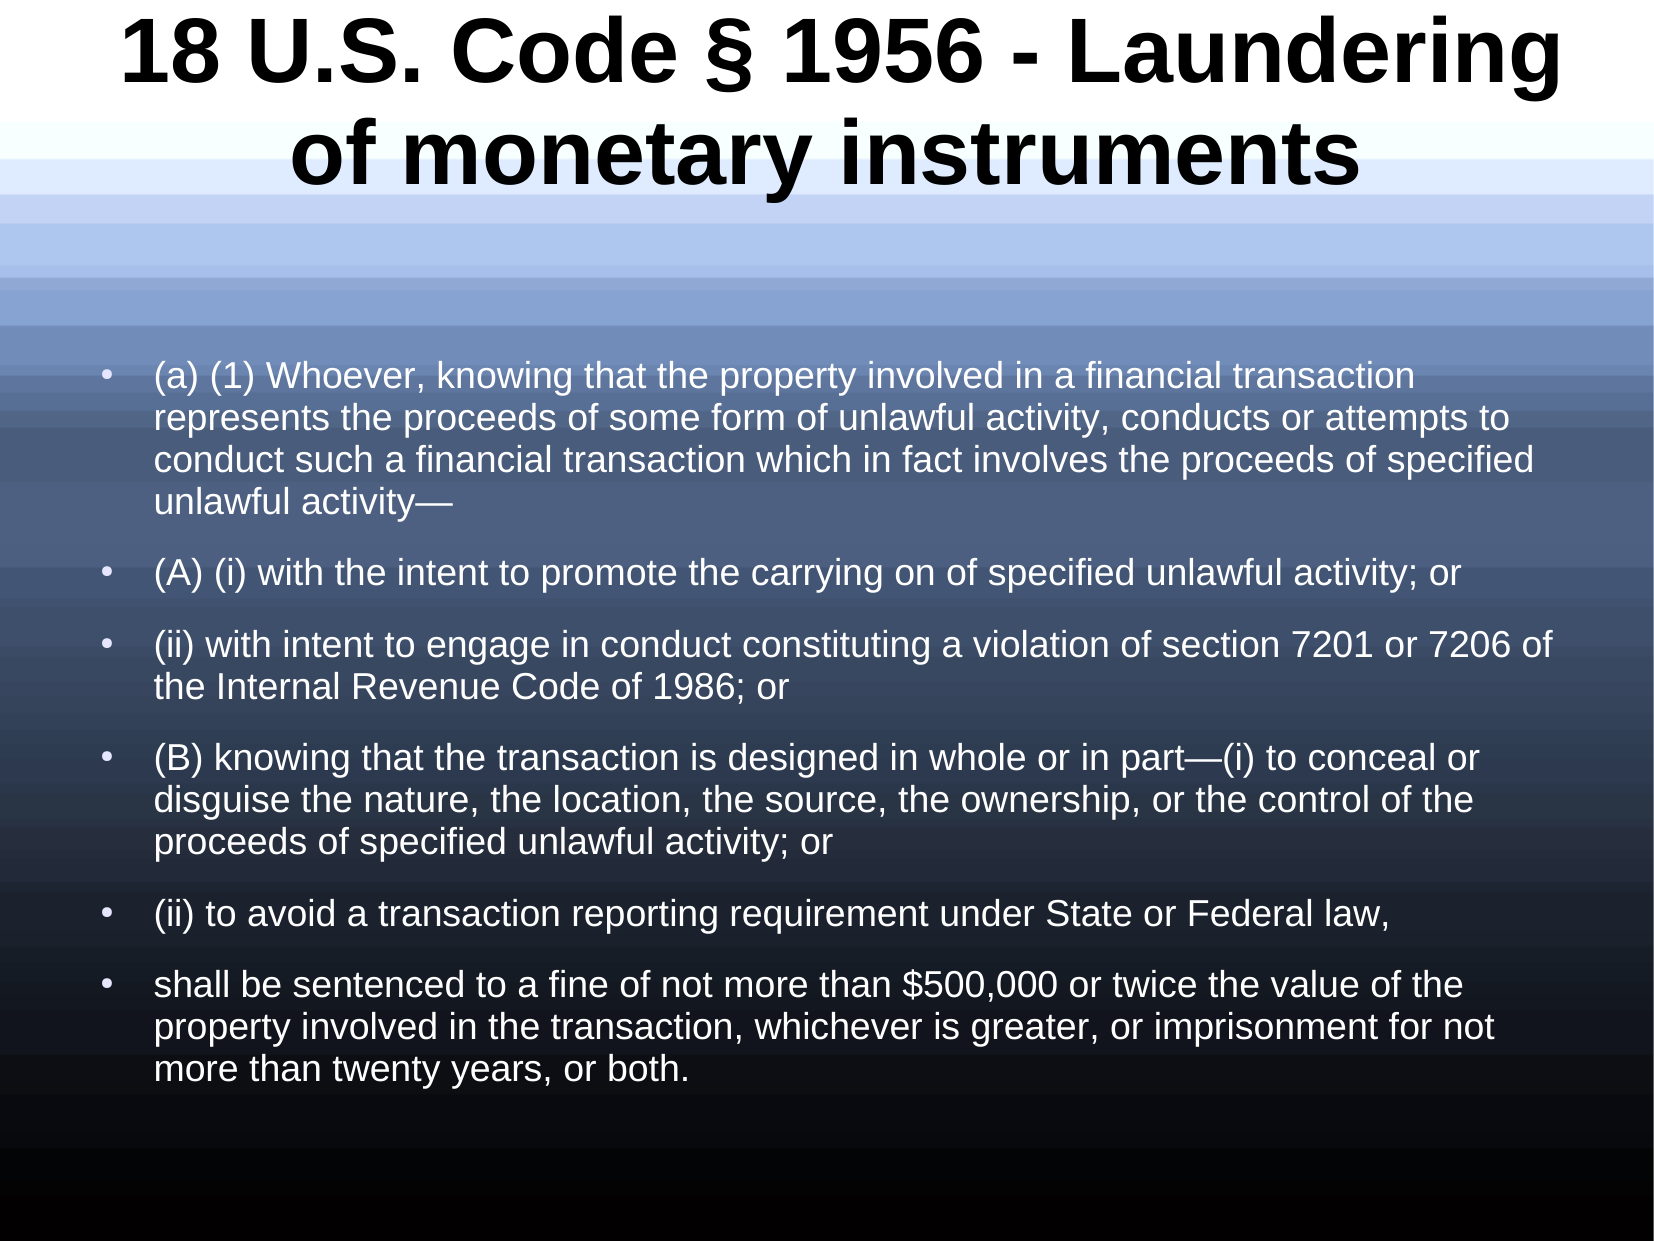

# 18 U.S. Code § 1956 - Laundering of monetary instruments
(a) (1) Whoever, knowing that the property involved in a financial transaction represents the proceeds of some form of unlawful activity, conducts or attempts to conduct such a financial transaction which in fact involves the proceeds of specified unlawful activity—
(A) (i) with the intent to promote the carrying on of specified unlawful activity; or
(ii) with intent to engage in conduct constituting a violation of section 7201 or 7206 of the Internal Revenue Code of 1986; or
(B) knowing that the transaction is designed in whole or in part—(i) to conceal or disguise the nature, the location, the source, the ownership, or the control of the proceeds of specified unlawful activity; or
(ii) to avoid a transaction reporting requirement under State or Federal law,
shall be sentenced to a fine of not more than $500,000 or twice the value of the property involved in the transaction, whichever is greater, or imprisonment for not more than twenty years, or both.